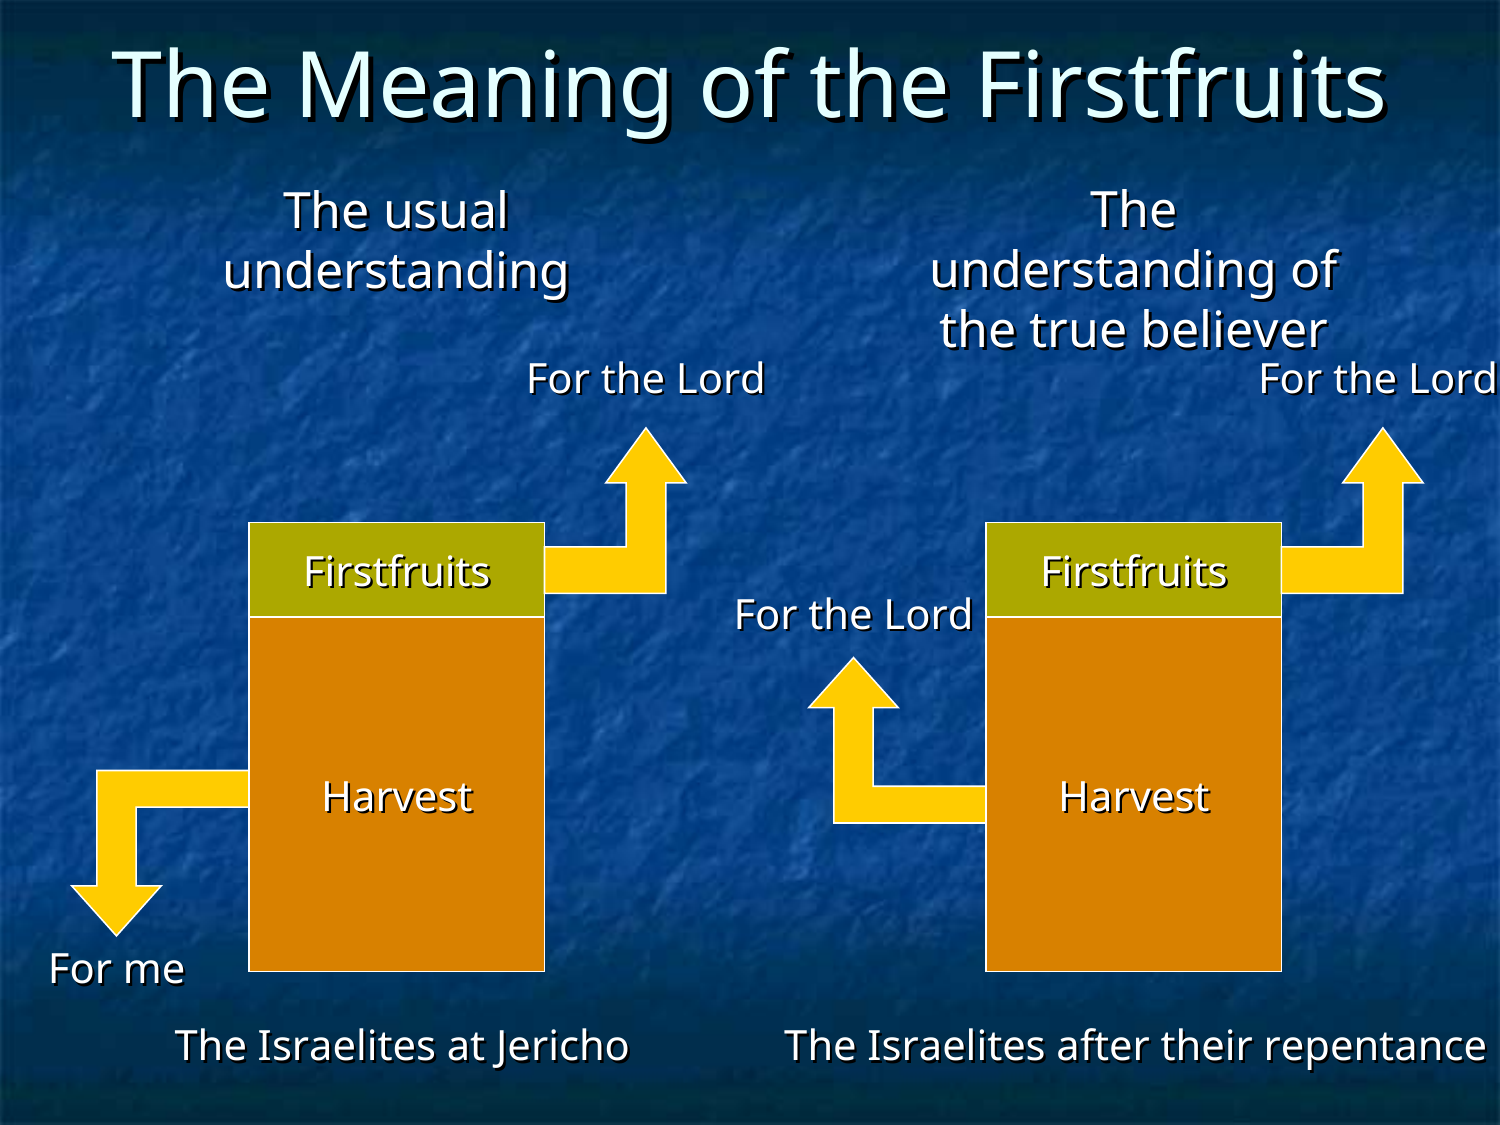

# The Meaning of the Firstfruits
The understanding of the true believer
The usual understanding
For the Lord
For the Lord
Firstfruits
Firstfruits
For the Lord
Harvest
Harvest
For me
The Israelites at Jericho
The Israelites after their repentance